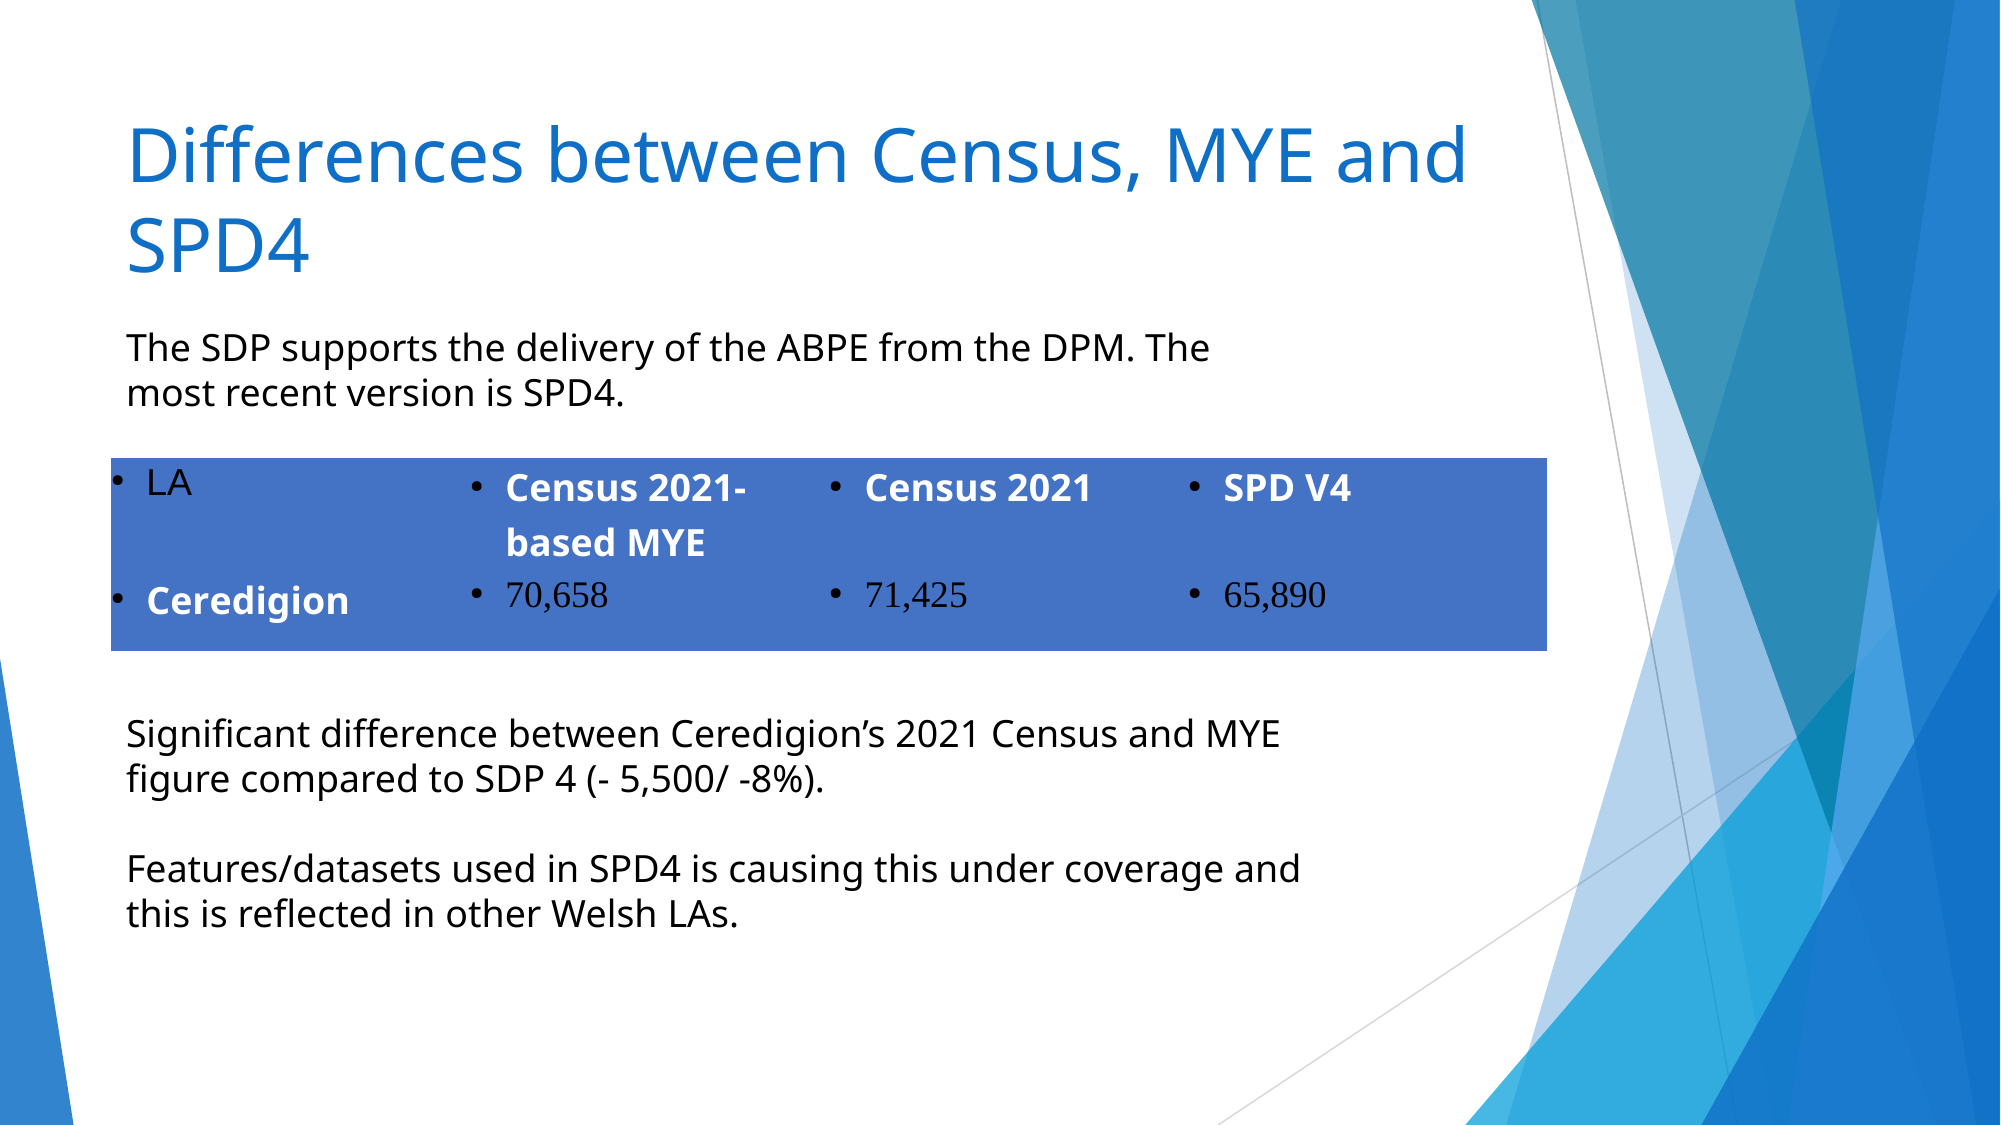

Differences between Census, MYE and SPD4
The SDP supports the delivery of the ABPE from the DPM. The most recent version is SPD4.
| LA | Census 2021-based MYE | Census 2021 | SPD V4 |
| --- | --- | --- | --- |
| Ceredigion | 70,658 | 71,425 | 65,890 |
Significant difference between Ceredigion’s 2021 Census and MYE figure compared to SDP 4 (- 5,500/ -8%).
Features/datasets used in SPD4 is causing this under coverage and this is reflected in other Welsh LAs.